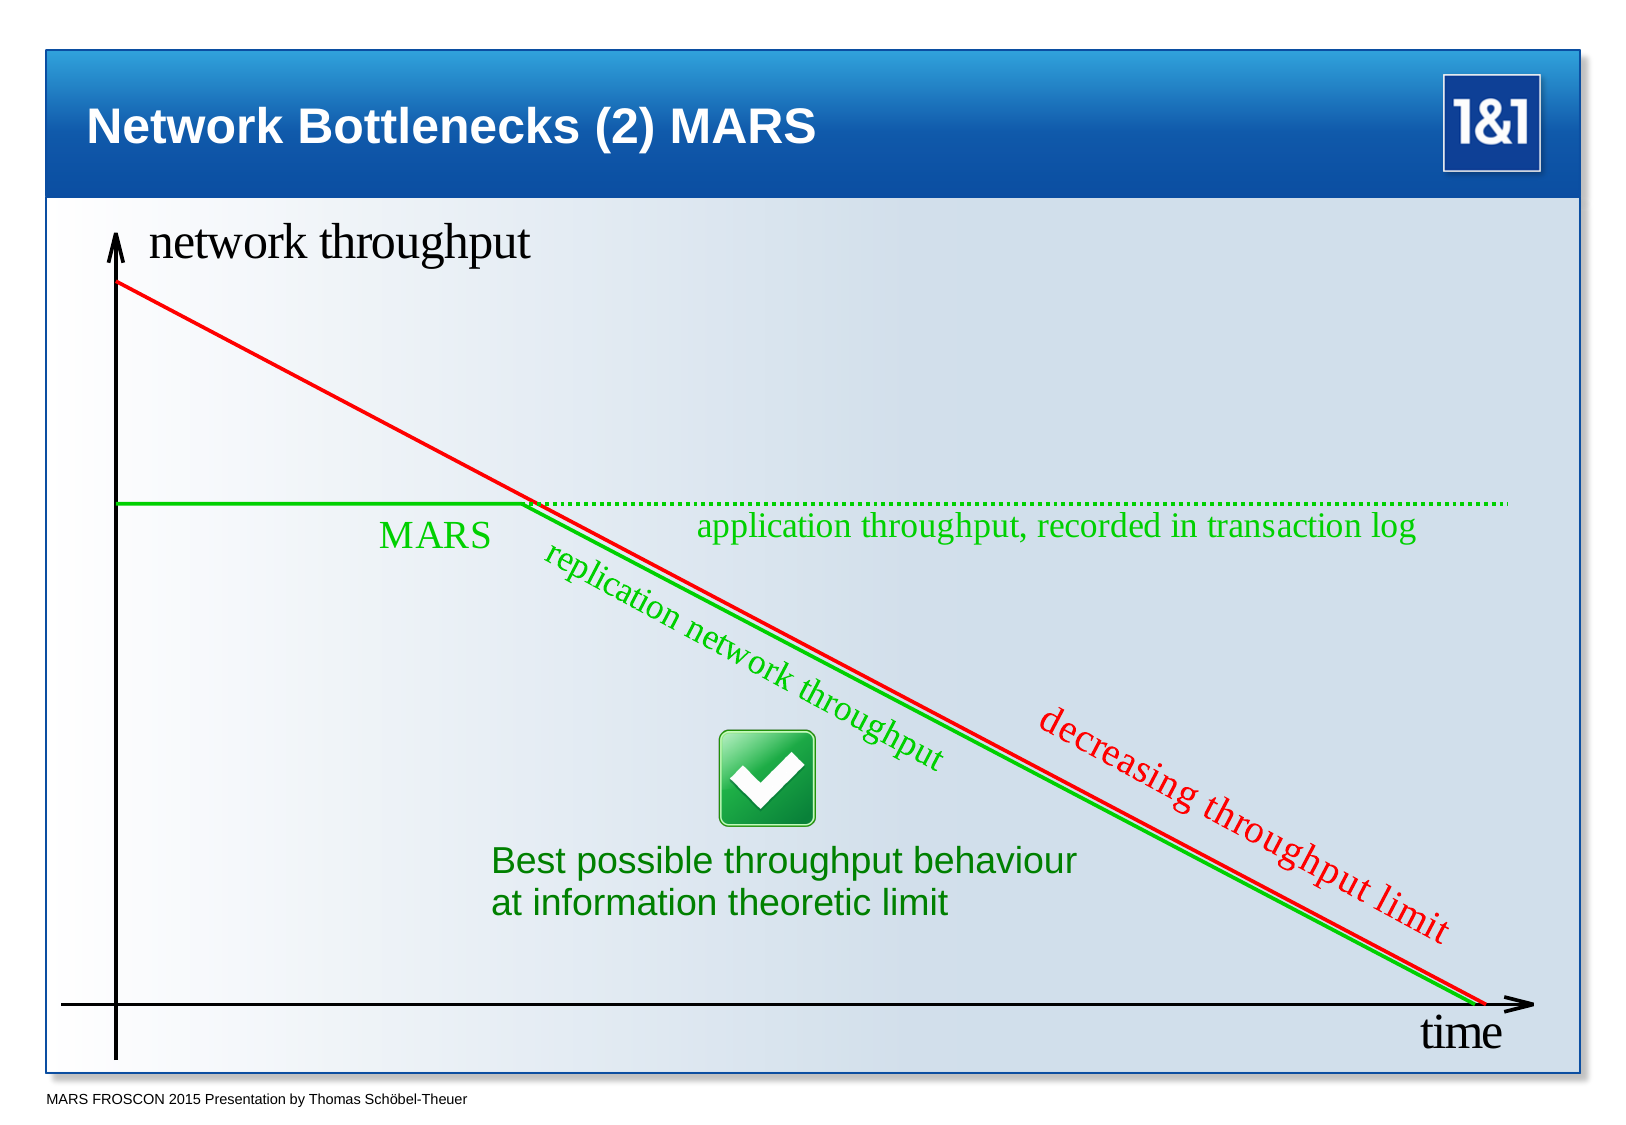

# Network Bottlenecks (2) MARS
Best possible throughput behaviour
at information theoretic limit
MARS FROSCON 2015 Presentation by Thomas Schöbel-Theuer